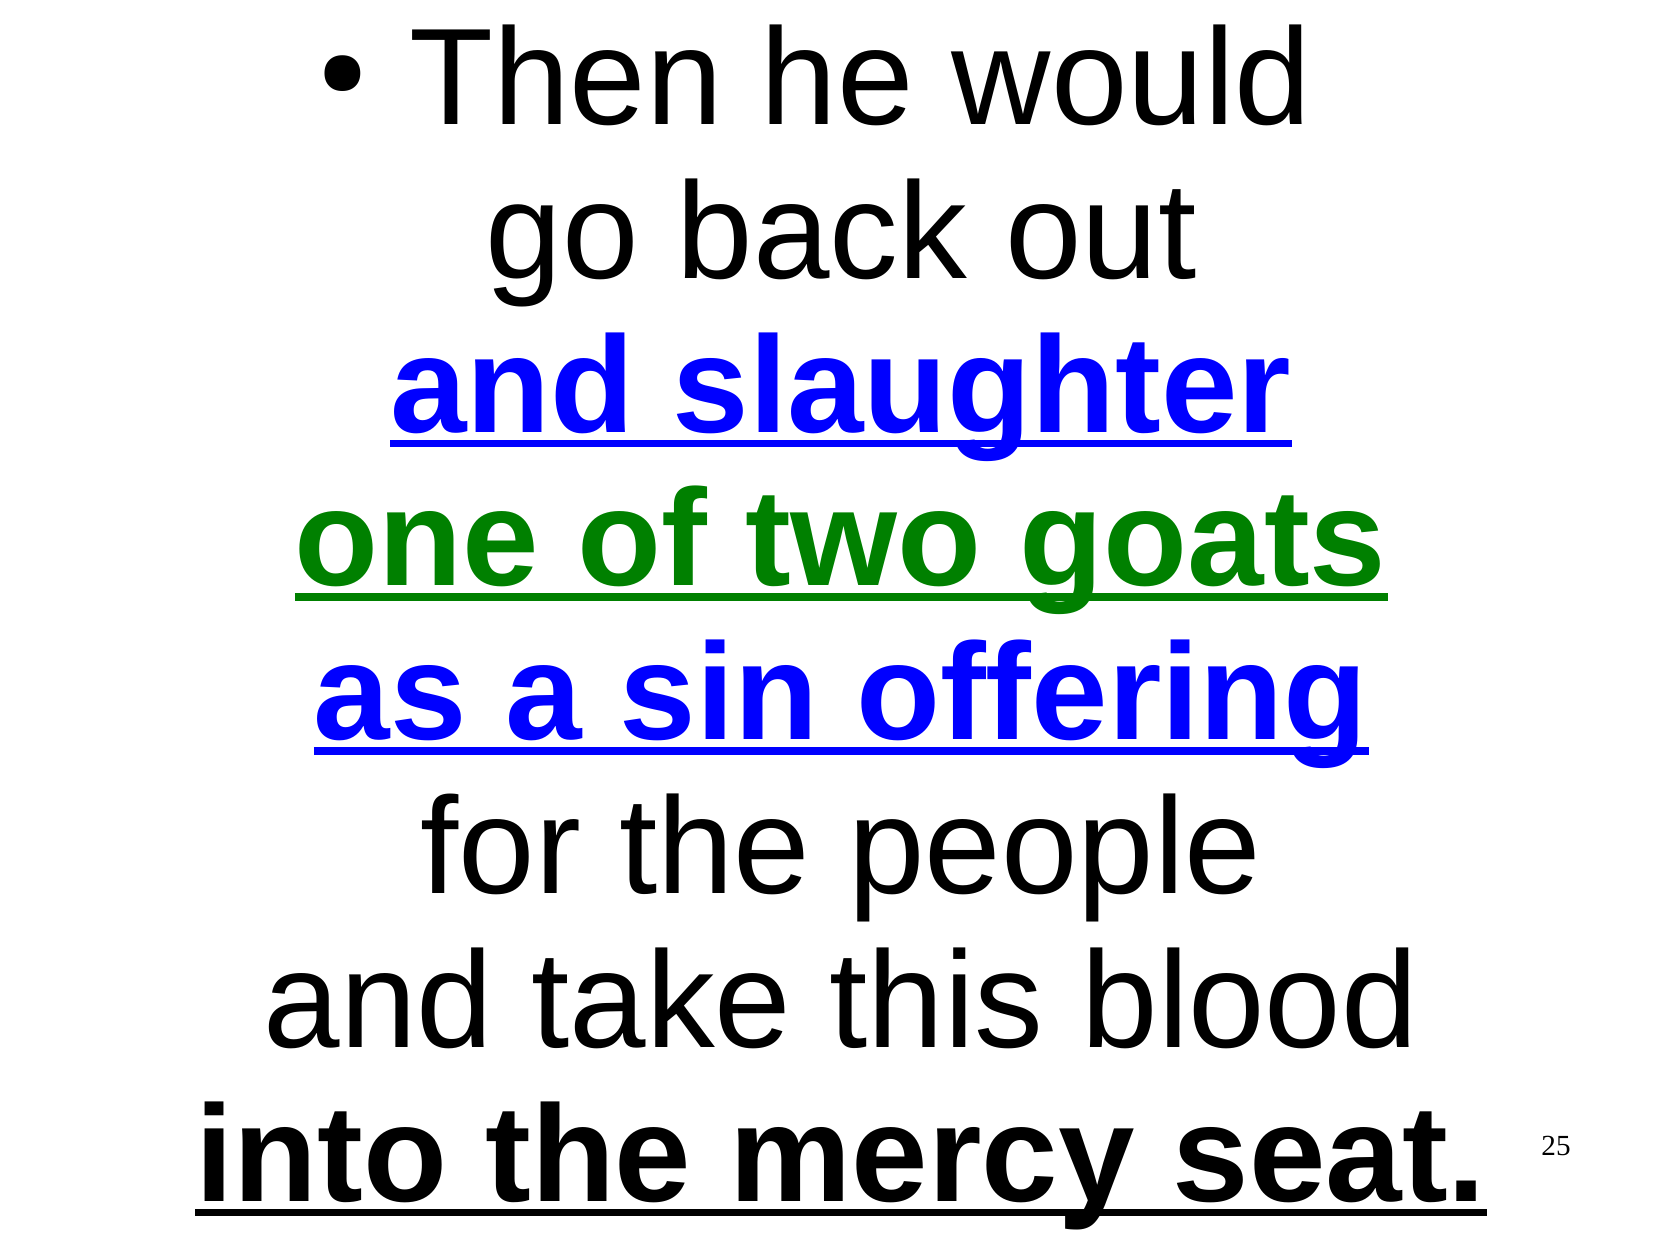

# Then he would go back out and slaughter one of two goats as a sin offering for the people and take this blood into the mercy seat.
25